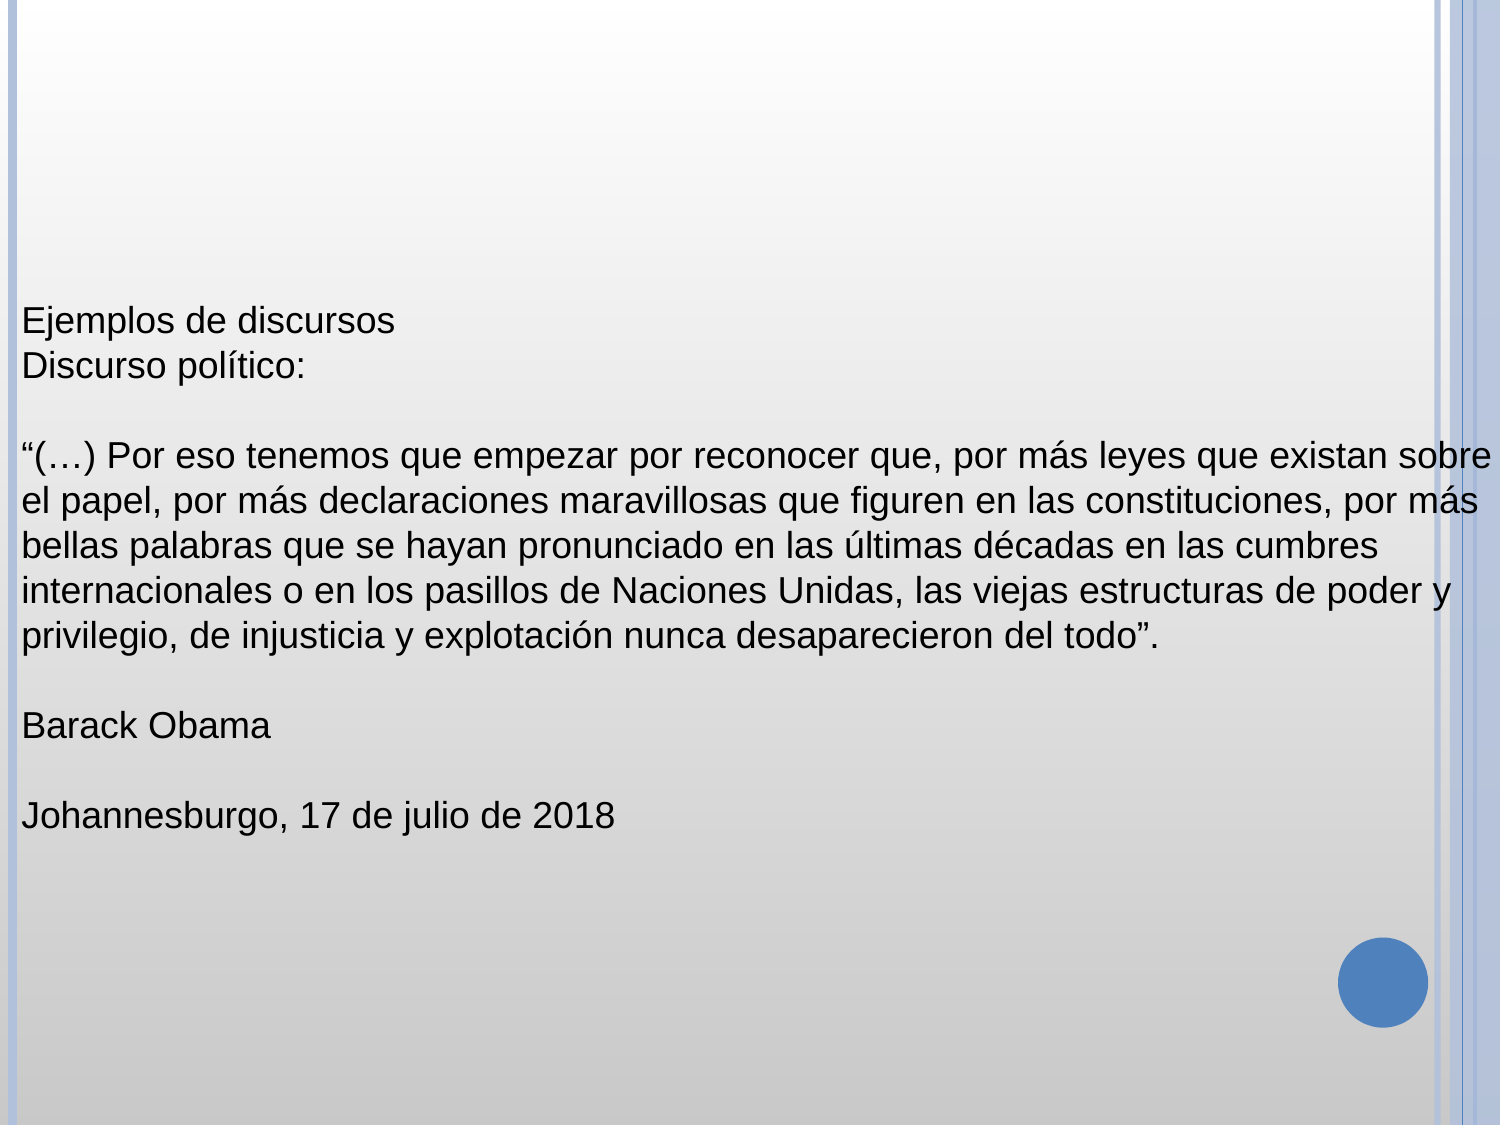

Ejemplos de discursos
Discurso político:
“(…) Por eso tenemos que empezar por reconocer que, por más leyes que existan sobre el papel, por más declaraciones maravillosas que figuren en las constituciones, por más bellas palabras que se hayan pronunciado en las últimas décadas en las cumbres internacionales o en los pasillos de Naciones Unidas, las viejas estructuras de poder y privilegio, de injusticia y explotación nunca desaparecieron del todo”.
Barack Obama
Johannesburgo, 17 de julio de 2018